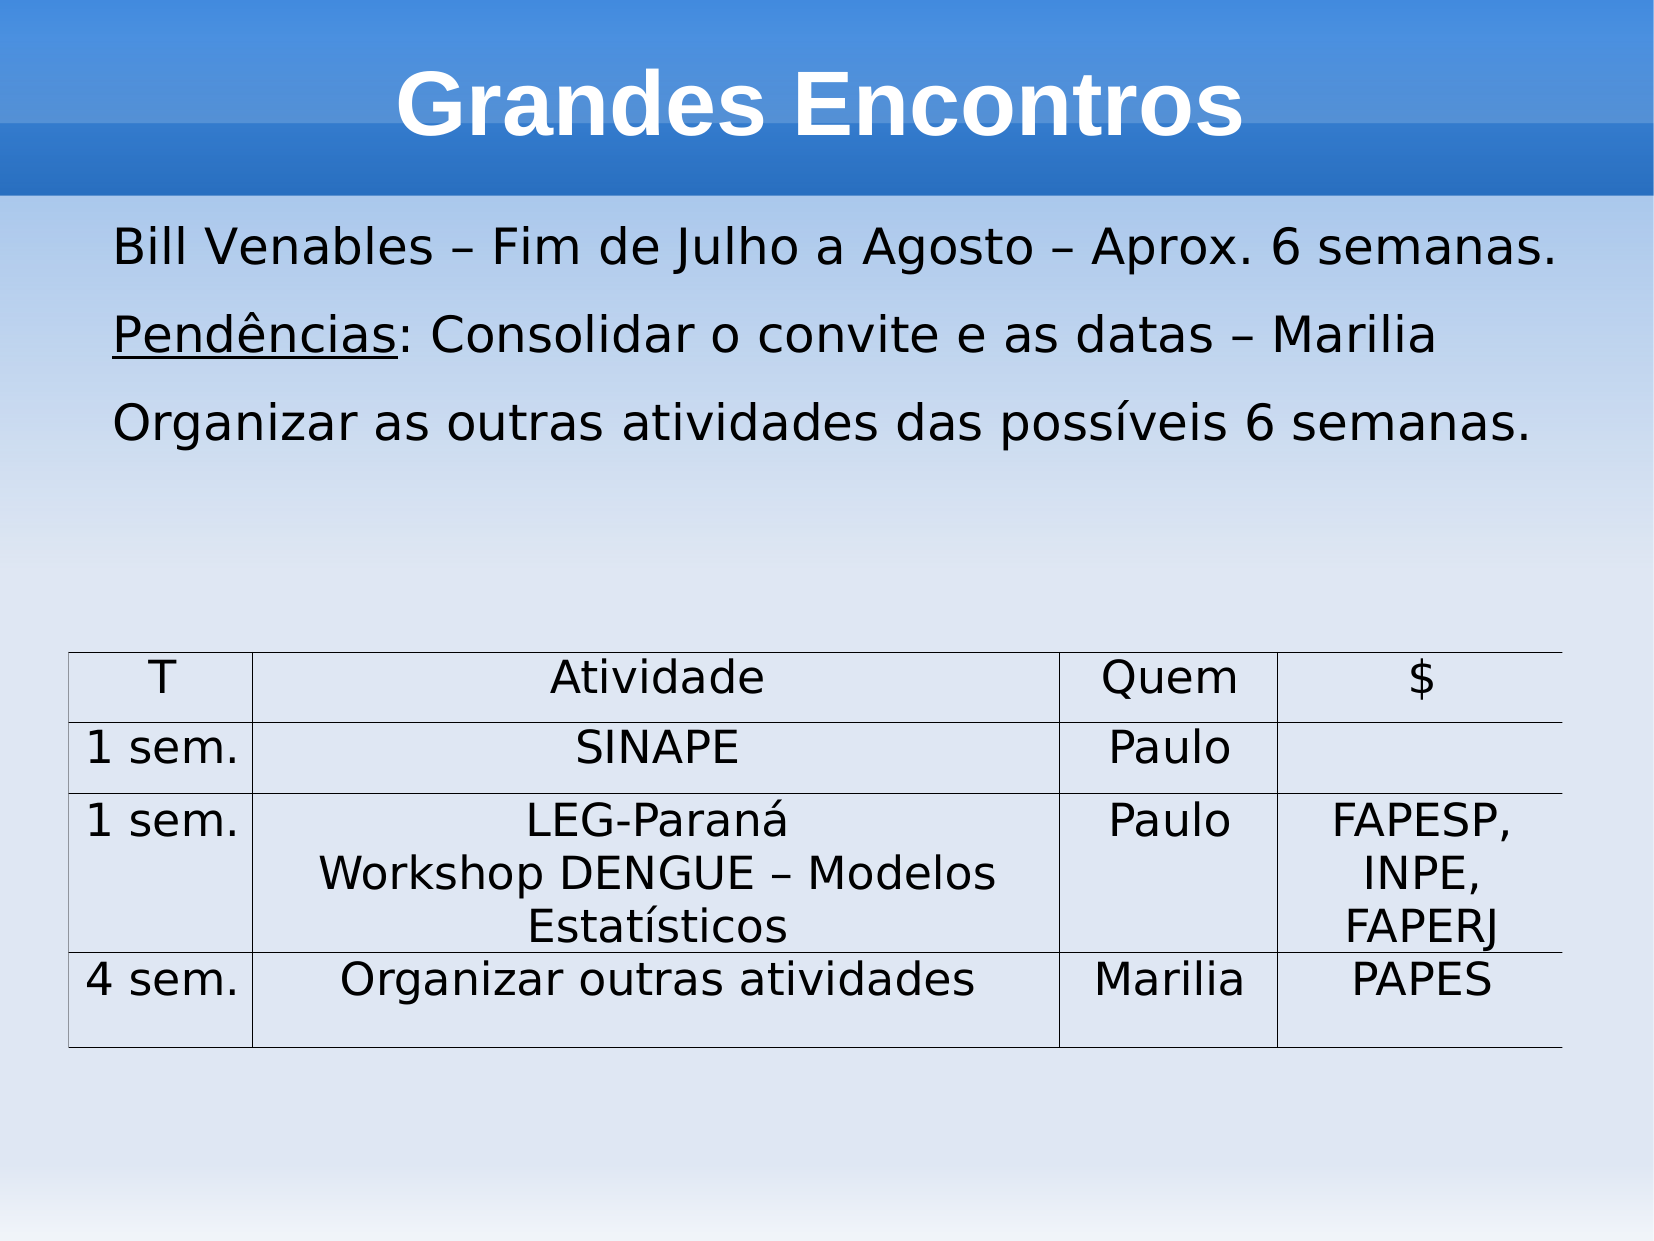

# Grandes Encontros
Bill Venables – Fim de Julho a Agosto – Aprox. 6 semanas.
Pendências: Consolidar o convite e as datas – Marilia
Organizar as outras atividades das possíveis 6 semanas.